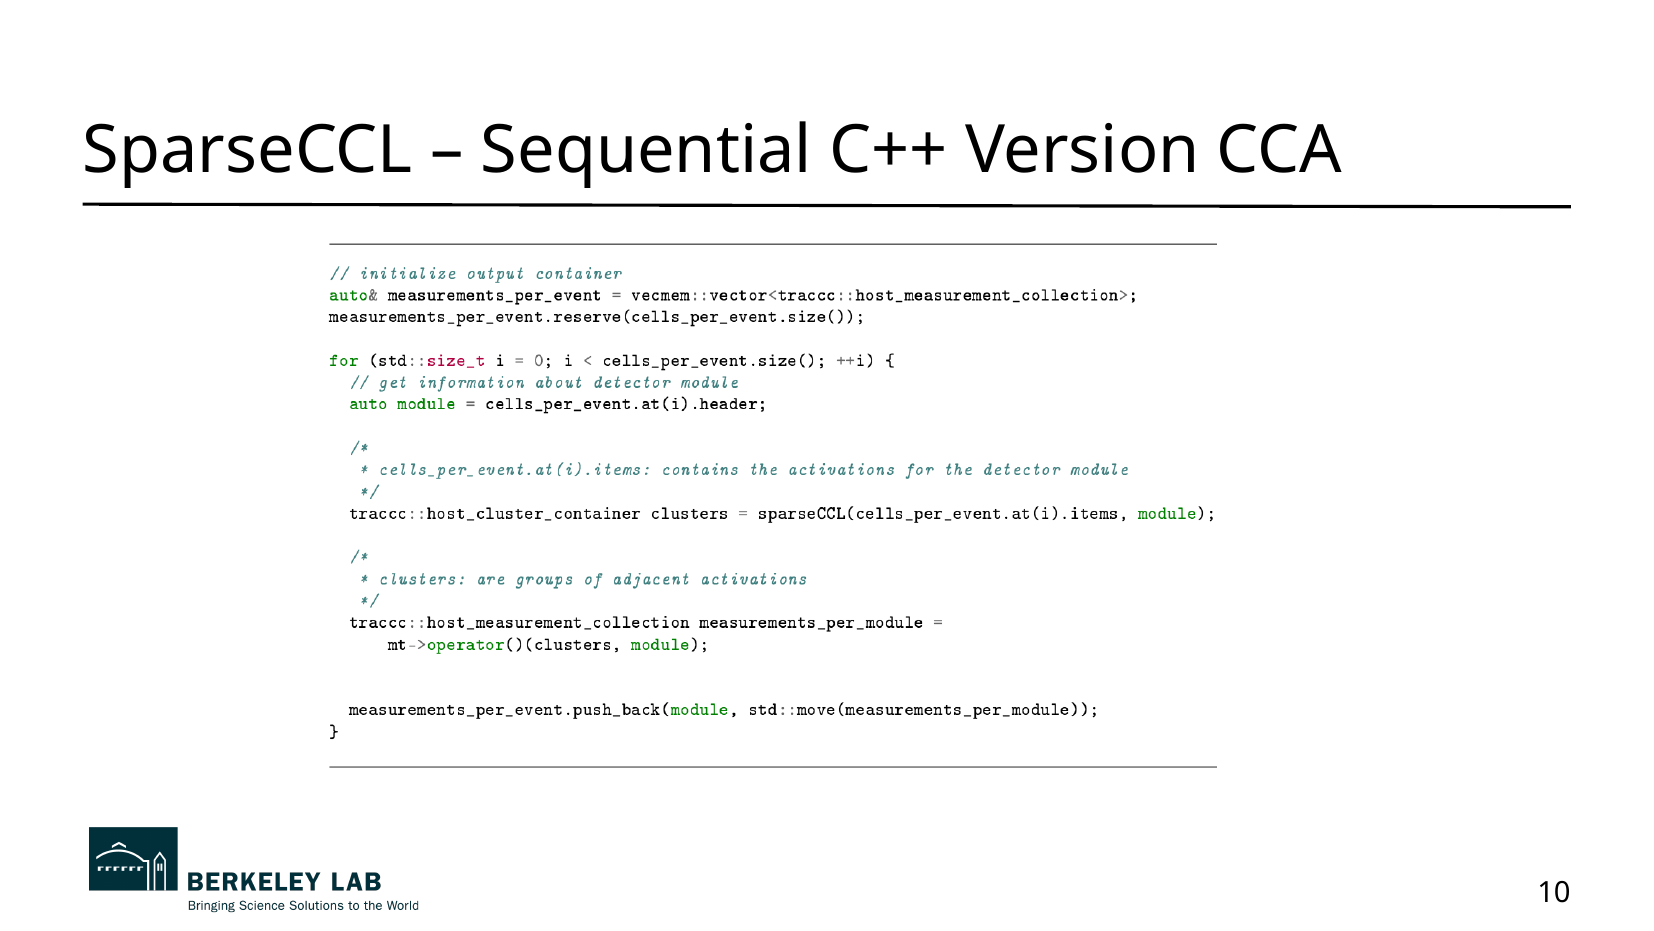

# SparseCCL – Sequential C++ Version CCA
10